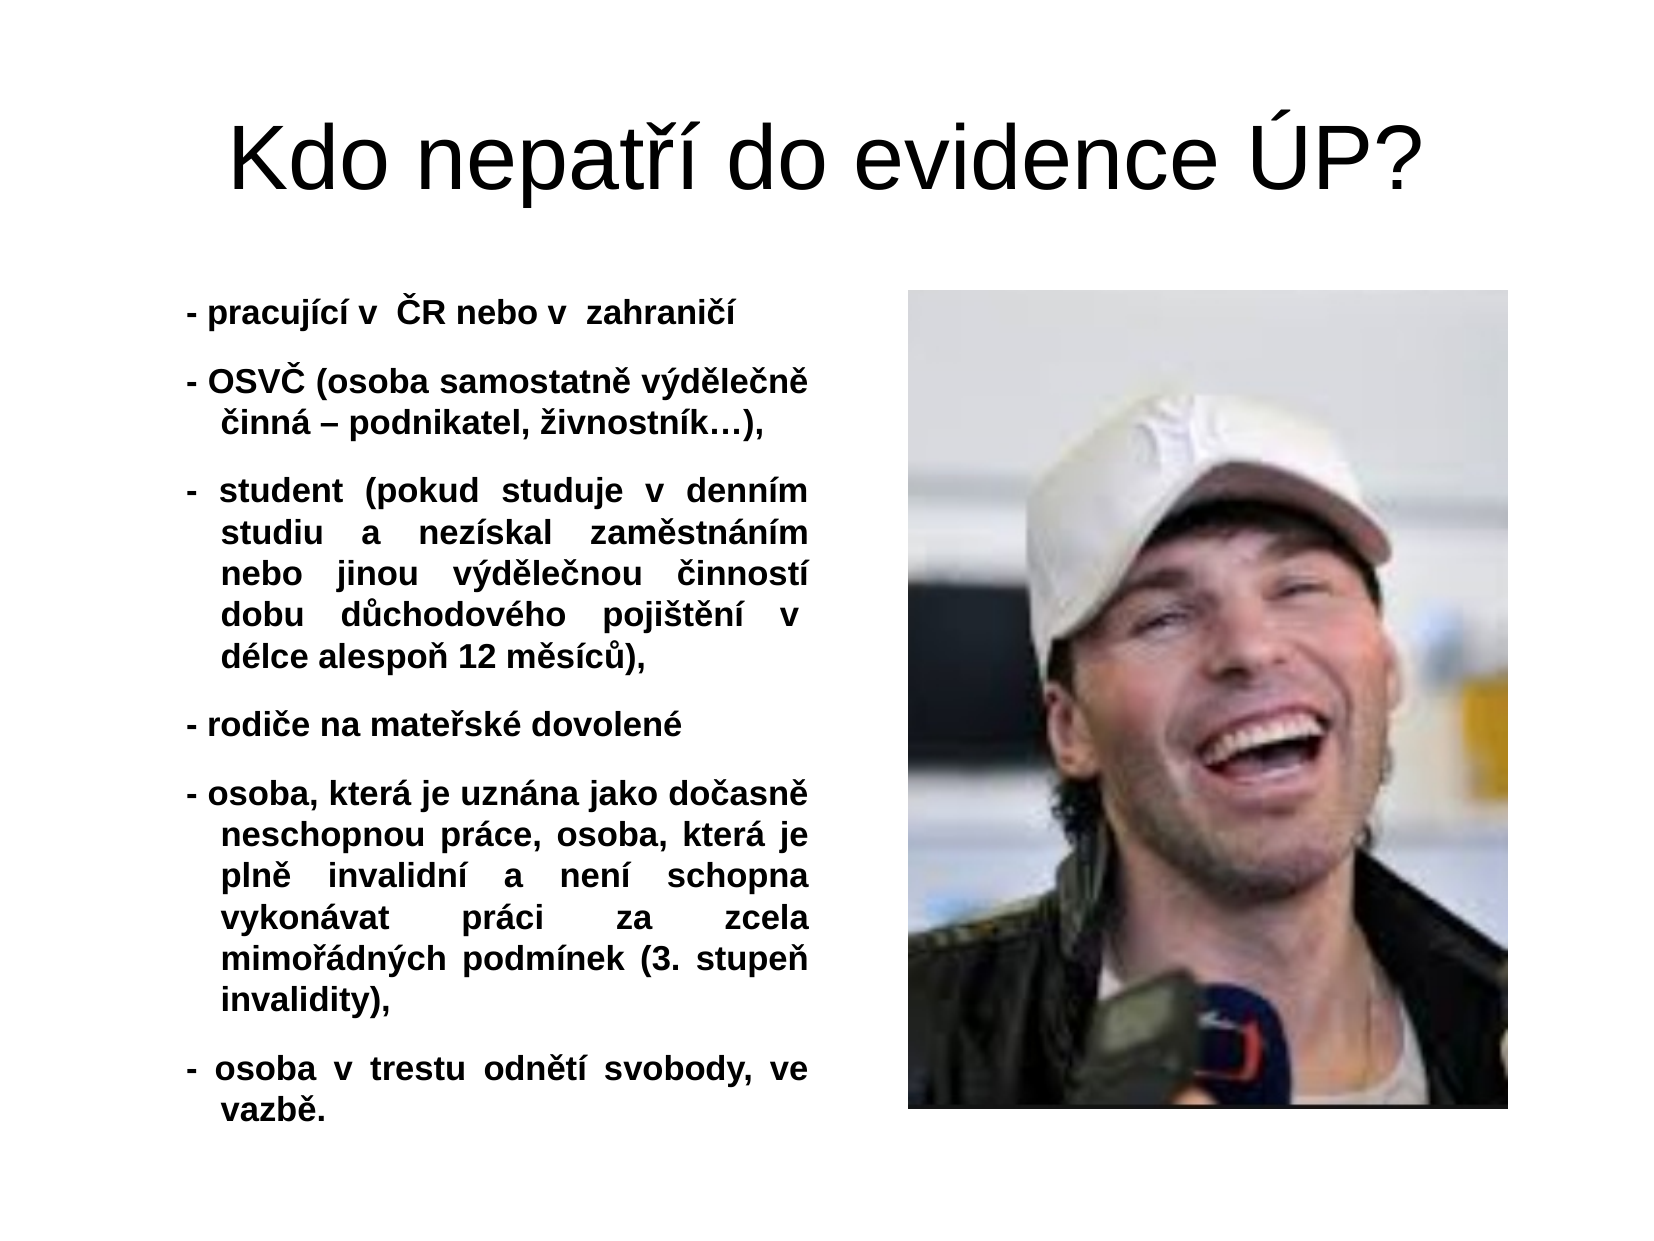

# Kdo nepatří do evidence ÚP?
- pracující v  ČR nebo v  zahraničí
- OSVČ (osoba samostatně výdělečně činná – podnikatel, živnostník…),
- student (pokud studuje v denním studiu a nezískal zaměstnáním nebo jinou výdělečnou činností dobu důchodového pojištění v  délce alespoň 12 měsíců),
- rodiče na mateřské dovolené
- osoba, která je uznána jako dočasně neschopnou práce, osoba, která je plně invalidní a není schopna vykonávat práci za zcela mimořádných podmínek (3. stupeň invalidity),
- osoba v trestu odnětí svobody, ve vazbě.